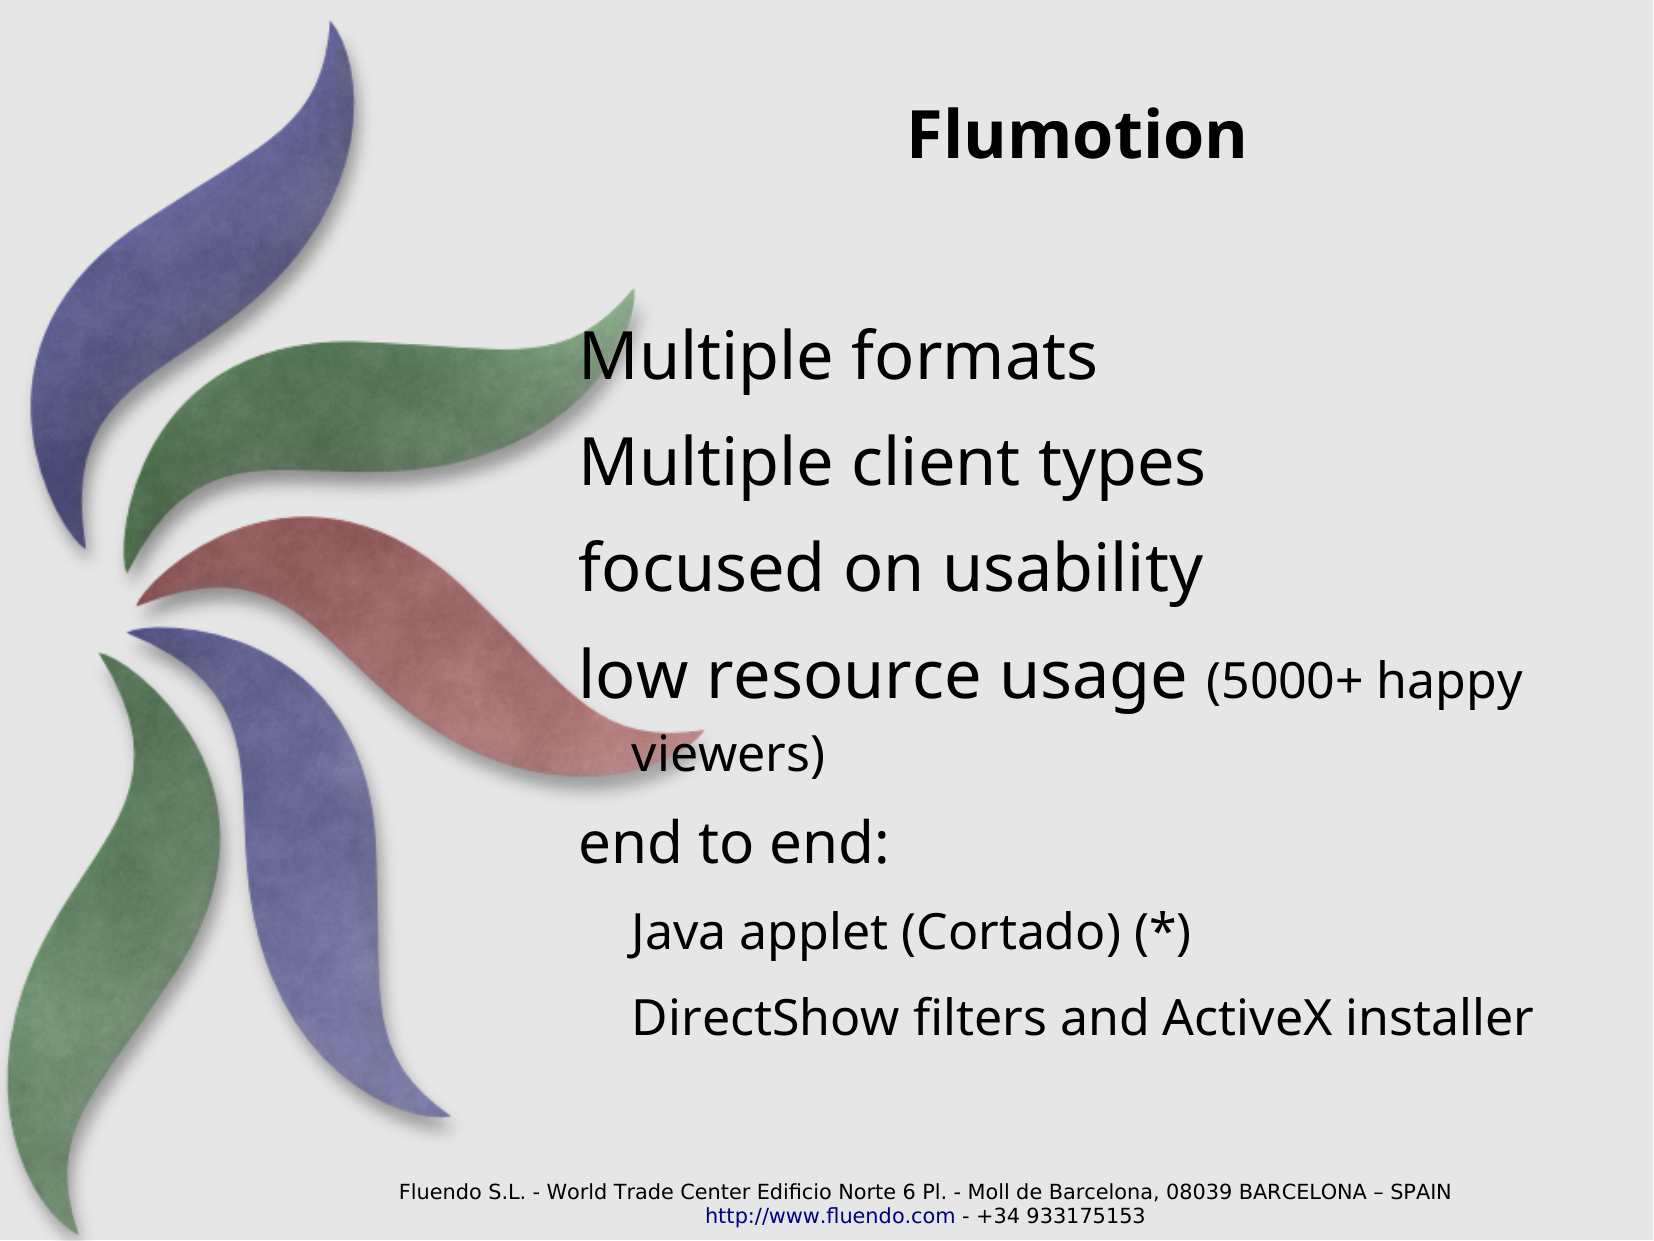

# Flumotion
Multiple formats
Multiple client types
focused on usability
low resource usage (5000+ happy viewers)
end to end:
Java applet (Cortado) (*)
DirectShow filters and ActiveX installer